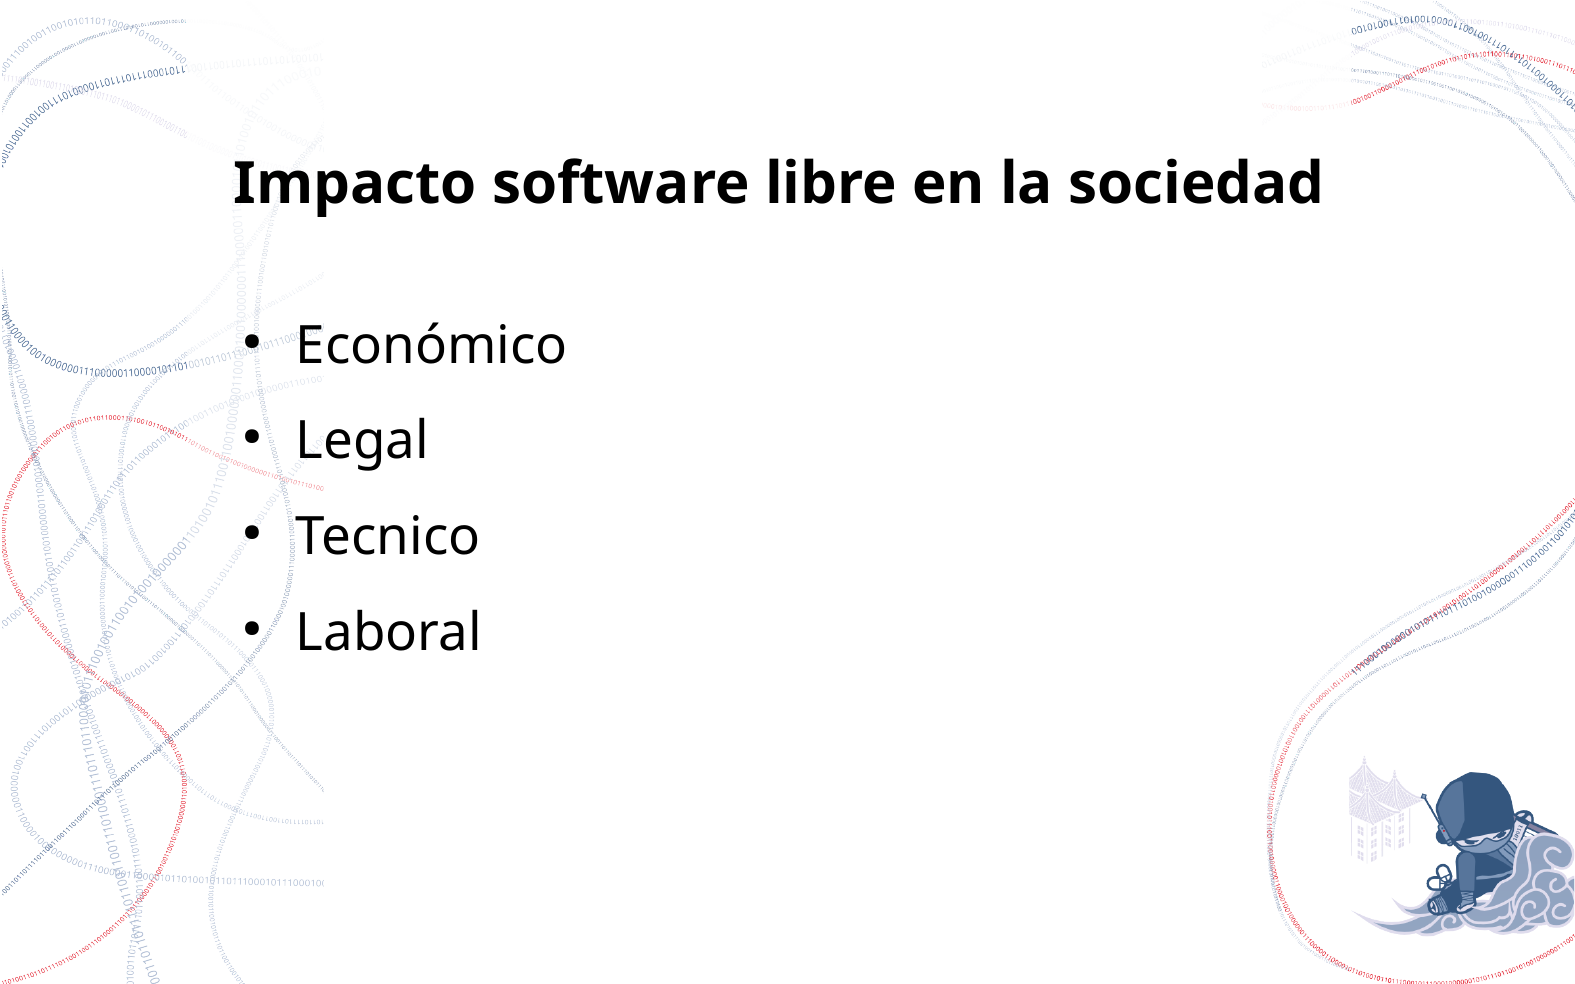

# Impacto software libre en la sociedad
Económico
Legal
Tecnico
Laboral